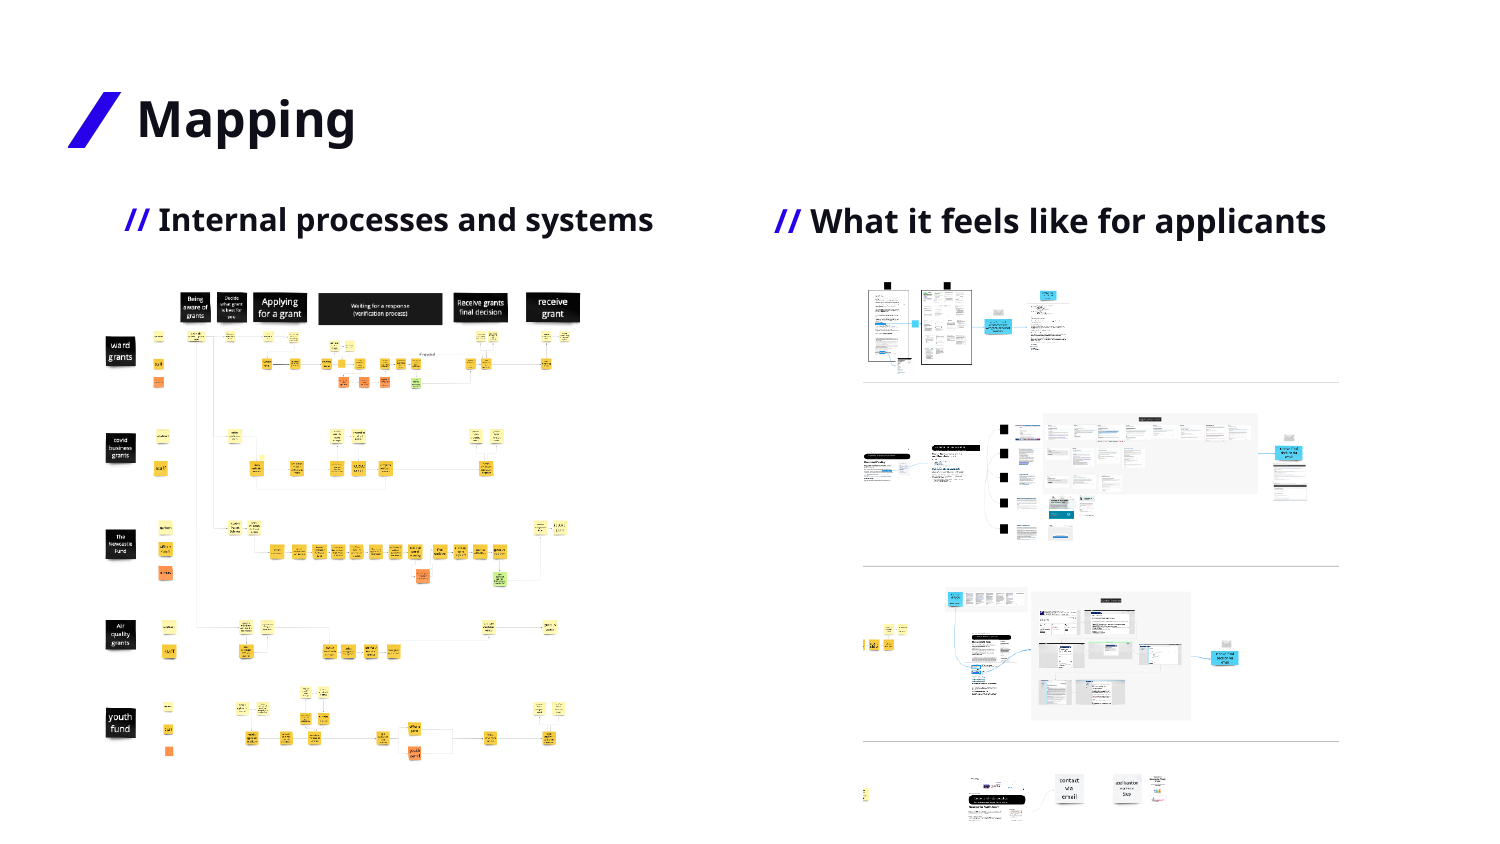

# Mapping
// Internal processes and systems
// What it feels like for applicants